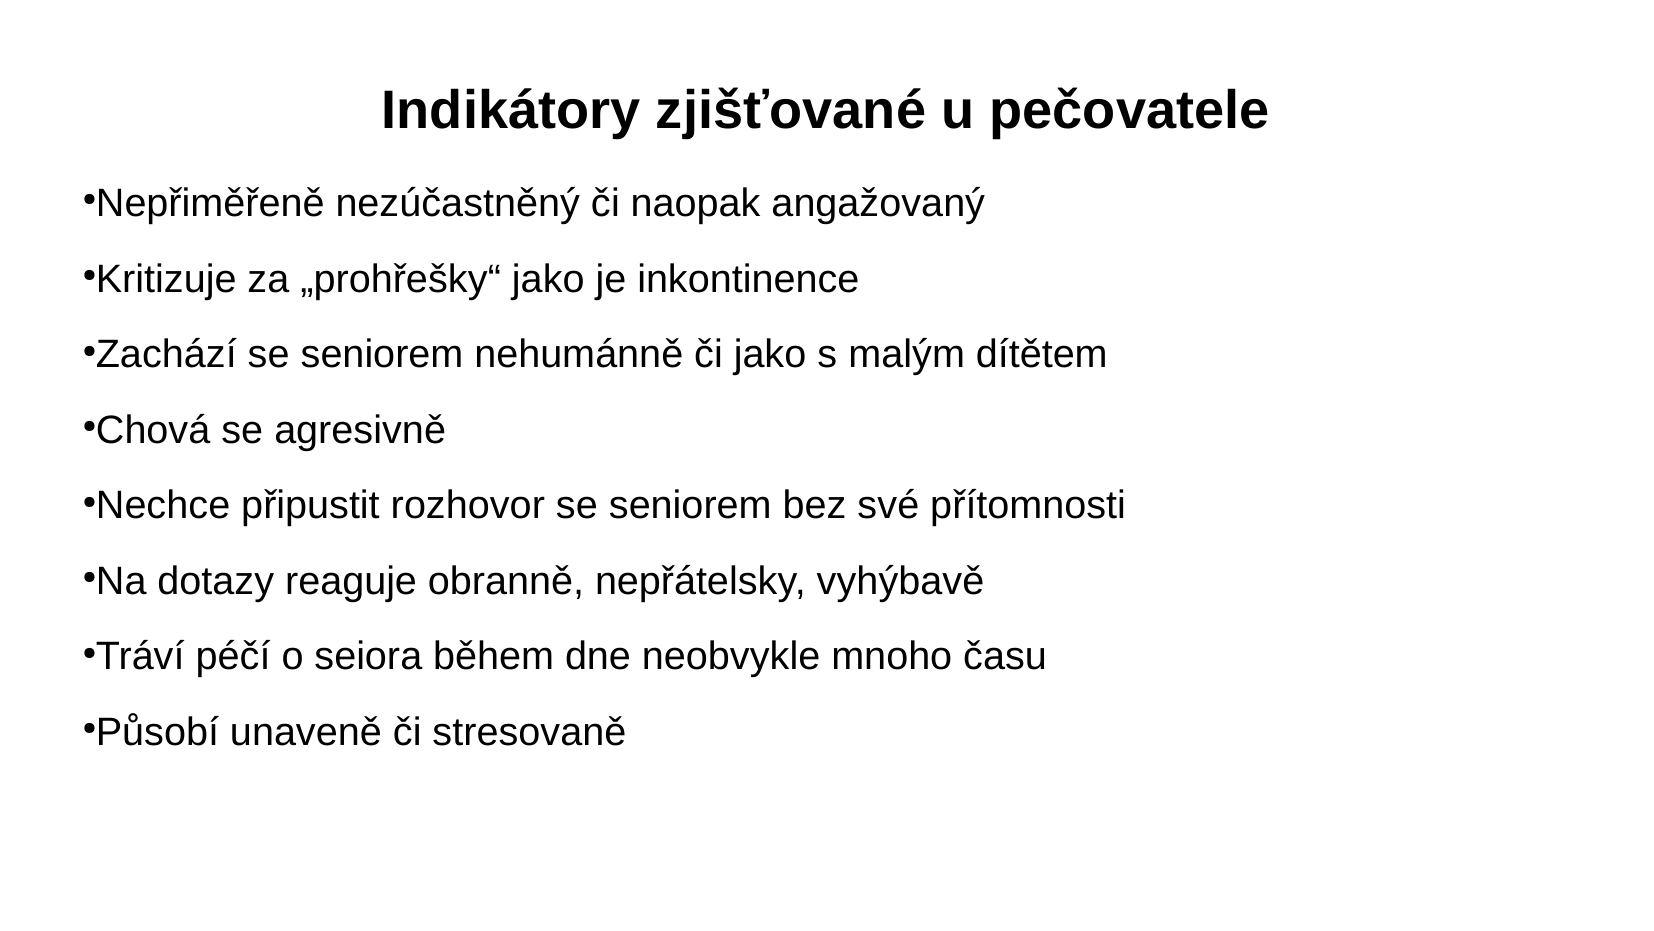

# Indikátory zjišťované u pečovatele
Nepřiměřeně nezúčastněný či naopak angažovaný
Kritizuje za „prohřešky“ jako je inkontinence
Zachází se seniorem nehumánně či jako s malým dítětem
Chová se agresivně
Nechce připustit rozhovor se seniorem bez své přítomnosti
Na dotazy reaguje obranně, nepřátelsky, vyhýbavě
Tráví péčí o seiora během dne neobvykle mnoho času
Působí unaveně či stresovaně